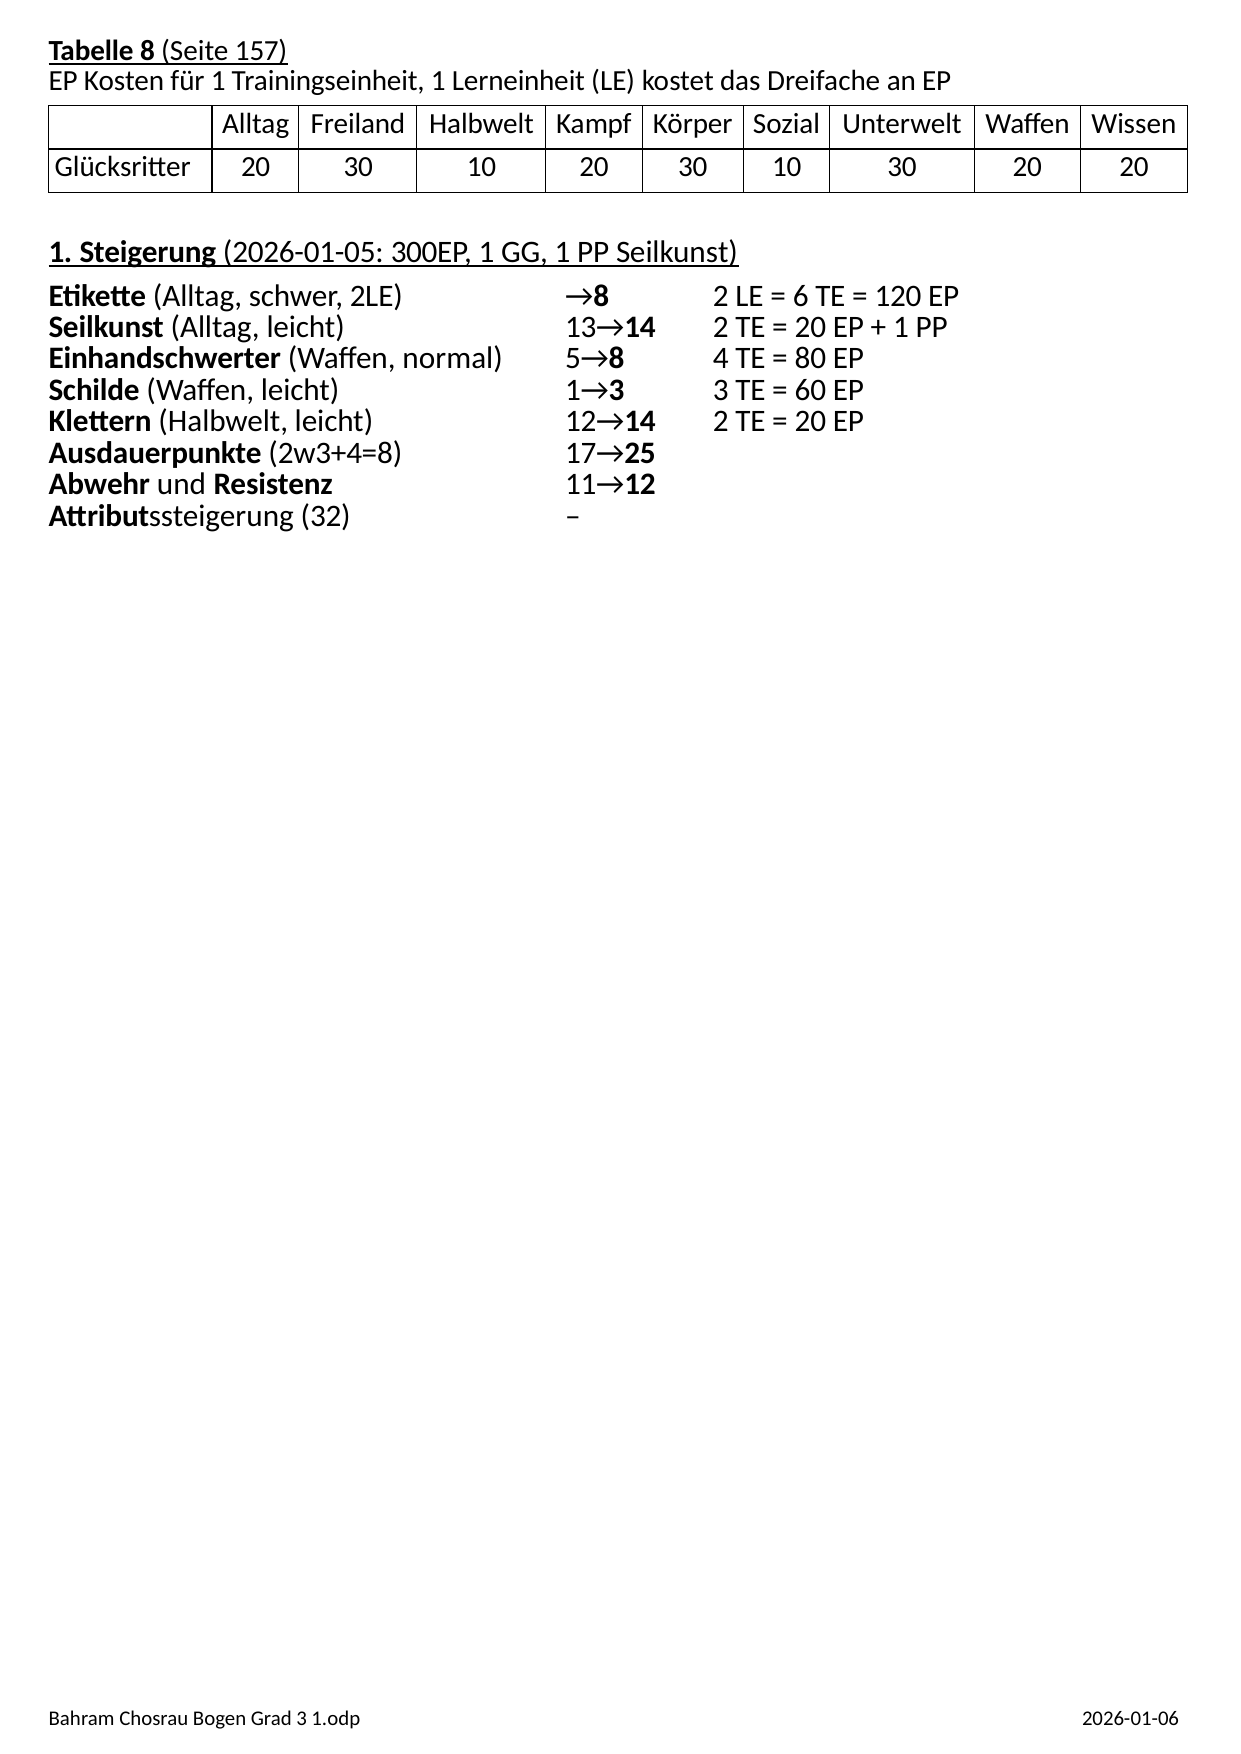

Tabelle 8 (Seite 157)
EP Kosten für 1 Trainingseinheit, 1 Lerneinheit (LE) kostet das Dreifache an EP
1. Steigerung (2026-01-05: 300EP, 1 GG, 1 PP Seilkunst)
Etikette (Alltag, schwer, 2LE)			→8		2 LE = 6 TE = 120 EP
Seilkunst (Alltag, leicht)			13→14	2 TE = 20 EP + 1 PP
Einhandschwerter (Waffen, normal)	5→8		4 TE = 80 EP
Schilde (Waffen, leicht)				1→3		3 TE = 60 EP
Klettern (Halbwelt, leicht)			12→14	2 TE = 20 EP
Ausdauerpunkte (2w3+4=8)			17→25
Abwehr und Resistenz				11→12
Attributssteigerung (32)			–
Bahram Chosrau Bogen Grad 3 1.odp										2026-01-06
| | Alltag | Freiland | Halbwelt | Kampf | Körper | Sozial | Unterwelt | Waﬀen | Wissen |
| --- | --- | --- | --- | --- | --- | --- | --- | --- | --- |
| Glücksritter | 20 | 30 | 10 | 20 | 30 | 10 | 30 | 20 | 20 |